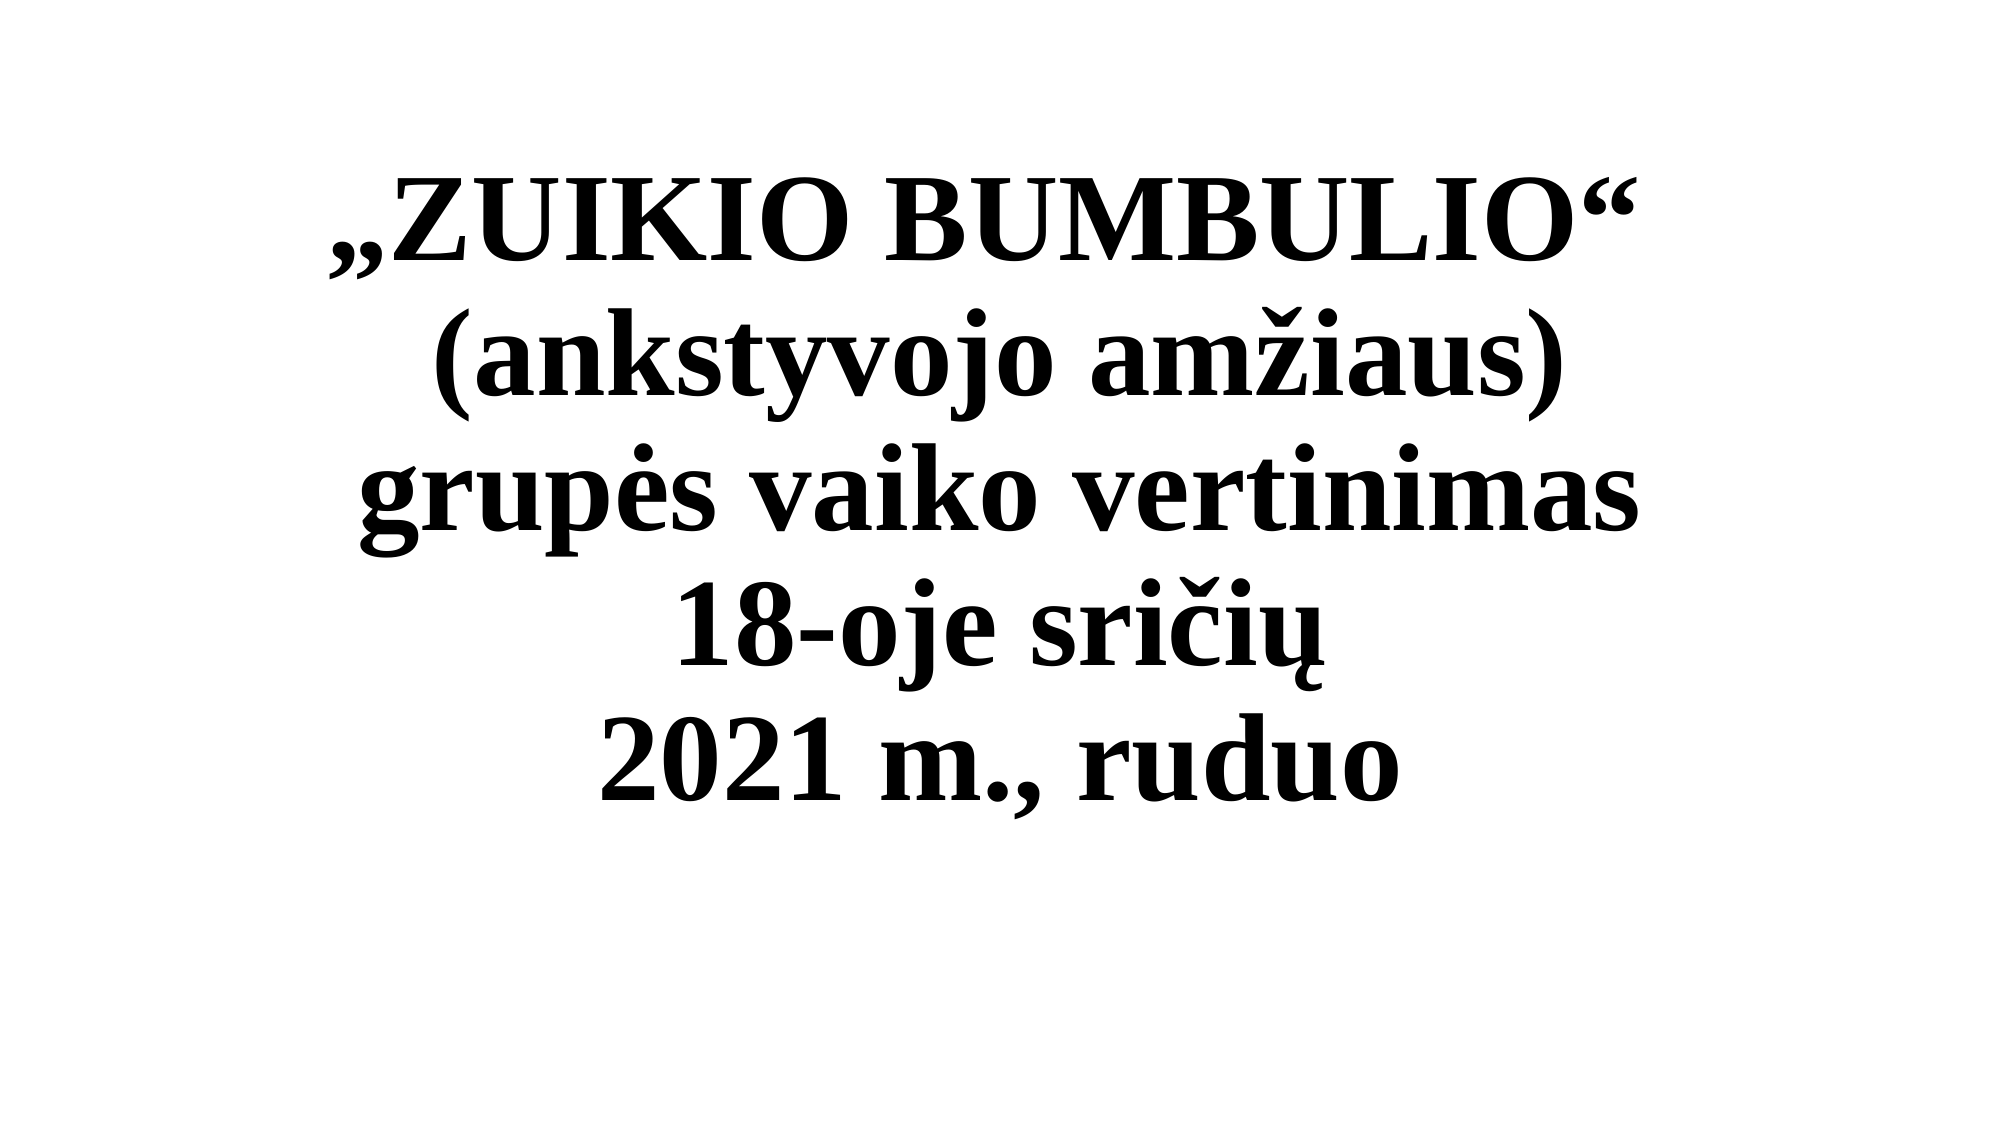

# „ZUIKIO BUMBULIO“ (ankstyvojo amžiaus) grupės vaiko vertinimas 18-oje sričių 2021 m., ruduo